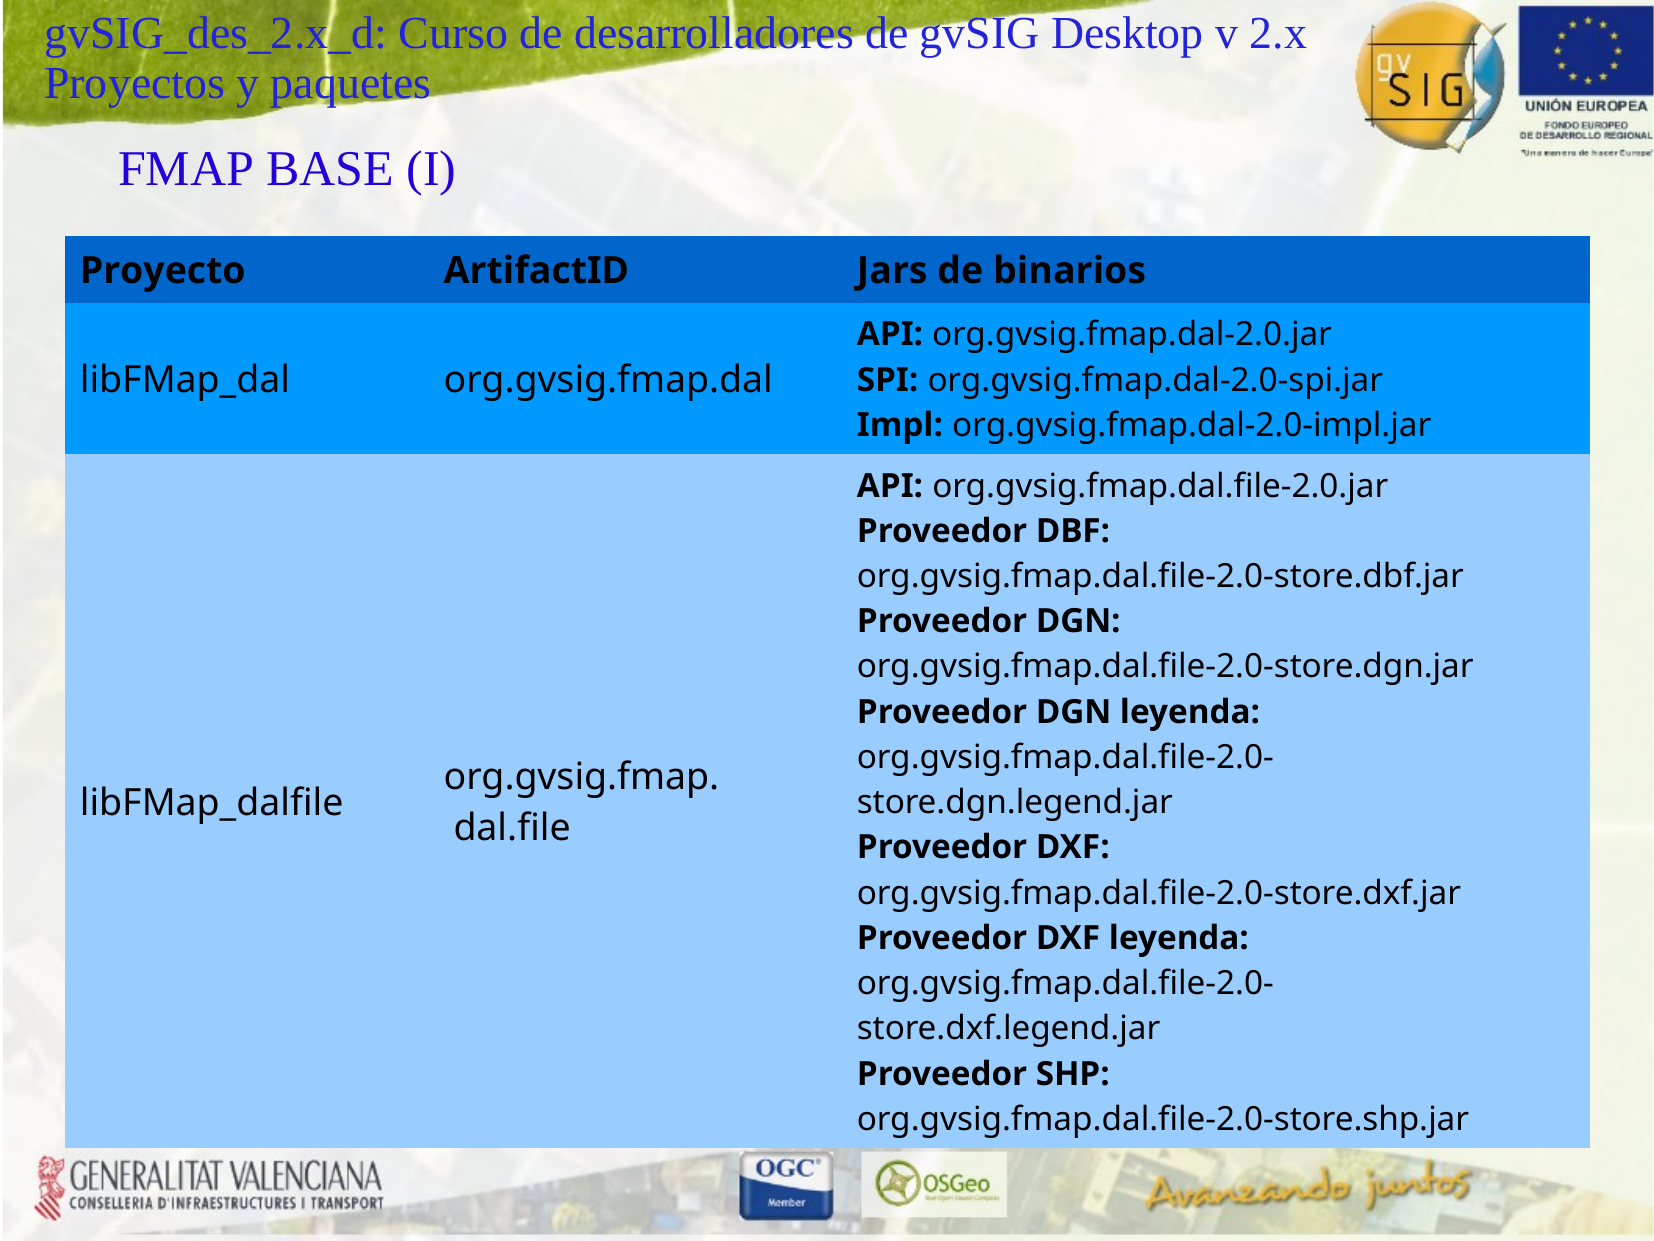

# FMAP BASE (I)
| Proyecto | ArtifactID | Jars de binarios |
| --- | --- | --- |
| libFMap\_dal | org.gvsig.fmap.dal | API: org.gvsig.fmap.dal-2.0.jar SPI: org.gvsig.fmap.dal-2.0-spi.jar Impl: org.gvsig.fmap.dal-2.0-impl.jar |
| libFMap\_dalfile | org.gvsig.fmap. dal.file | API: org.gvsig.fmap.dal.file-2.0.jar Proveedor DBF: org.gvsig.fmap.dal.file-2.0-store.dbf.jar Proveedor DGN: org.gvsig.fmap.dal.file-2.0-store.dgn.jar Proveedor DGN leyenda: org.gvsig.fmap.dal.file-2.0-store.dgn.legend.jar Proveedor DXF: org.gvsig.fmap.dal.file-2.0-store.dxf.jar Proveedor DXF leyenda: org.gvsig.fmap.dal.file-2.0- store.dxf.legend.jar Proveedor SHP: org.gvsig.fmap.dal.file-2.0-store.shp.jar |